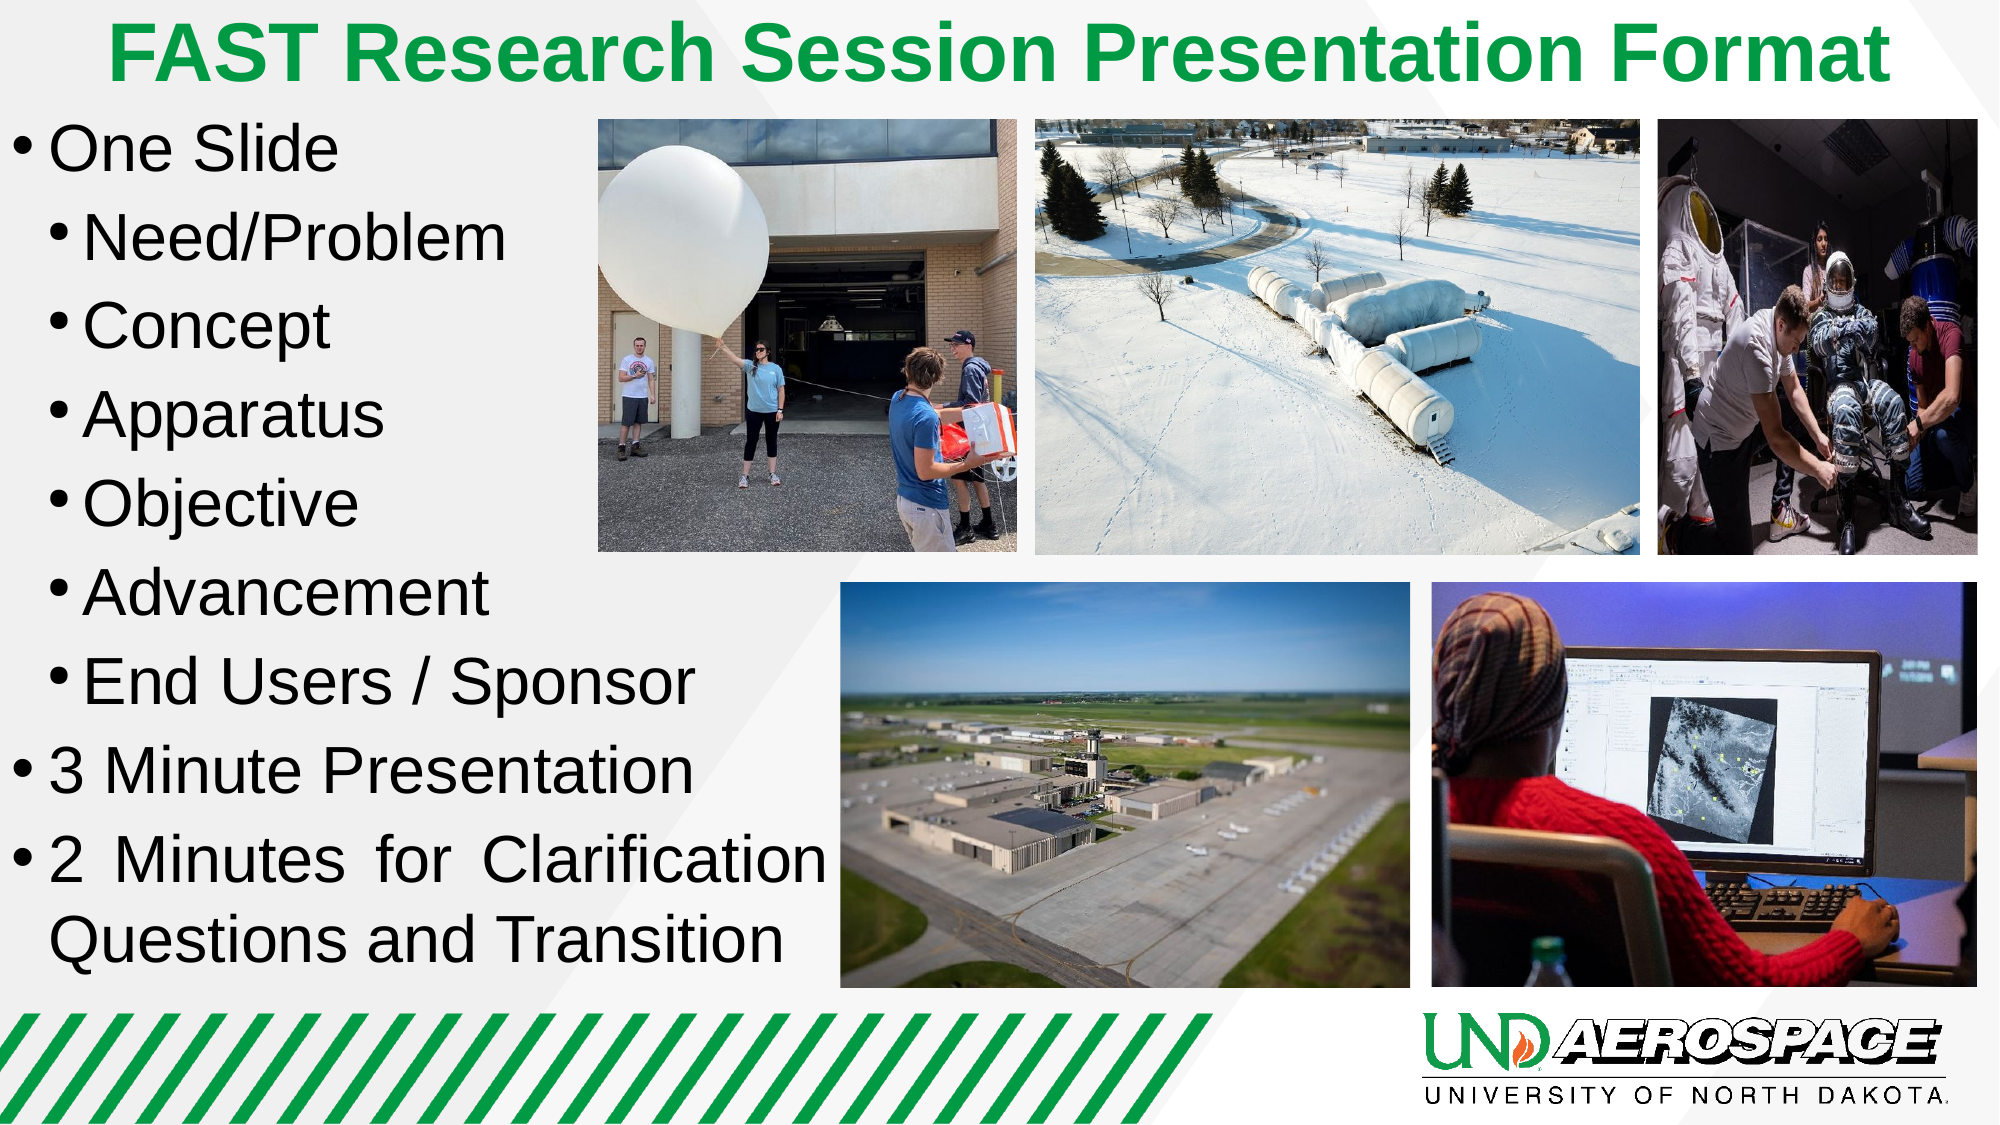

FAST Research Session Presentation Format
One Slide
Need/Problem
Concept
Apparatus
Objective
Advancement
End Users / Sponsor
3 Minute Presentation
2 Minutes for Clarification Questions and Transition